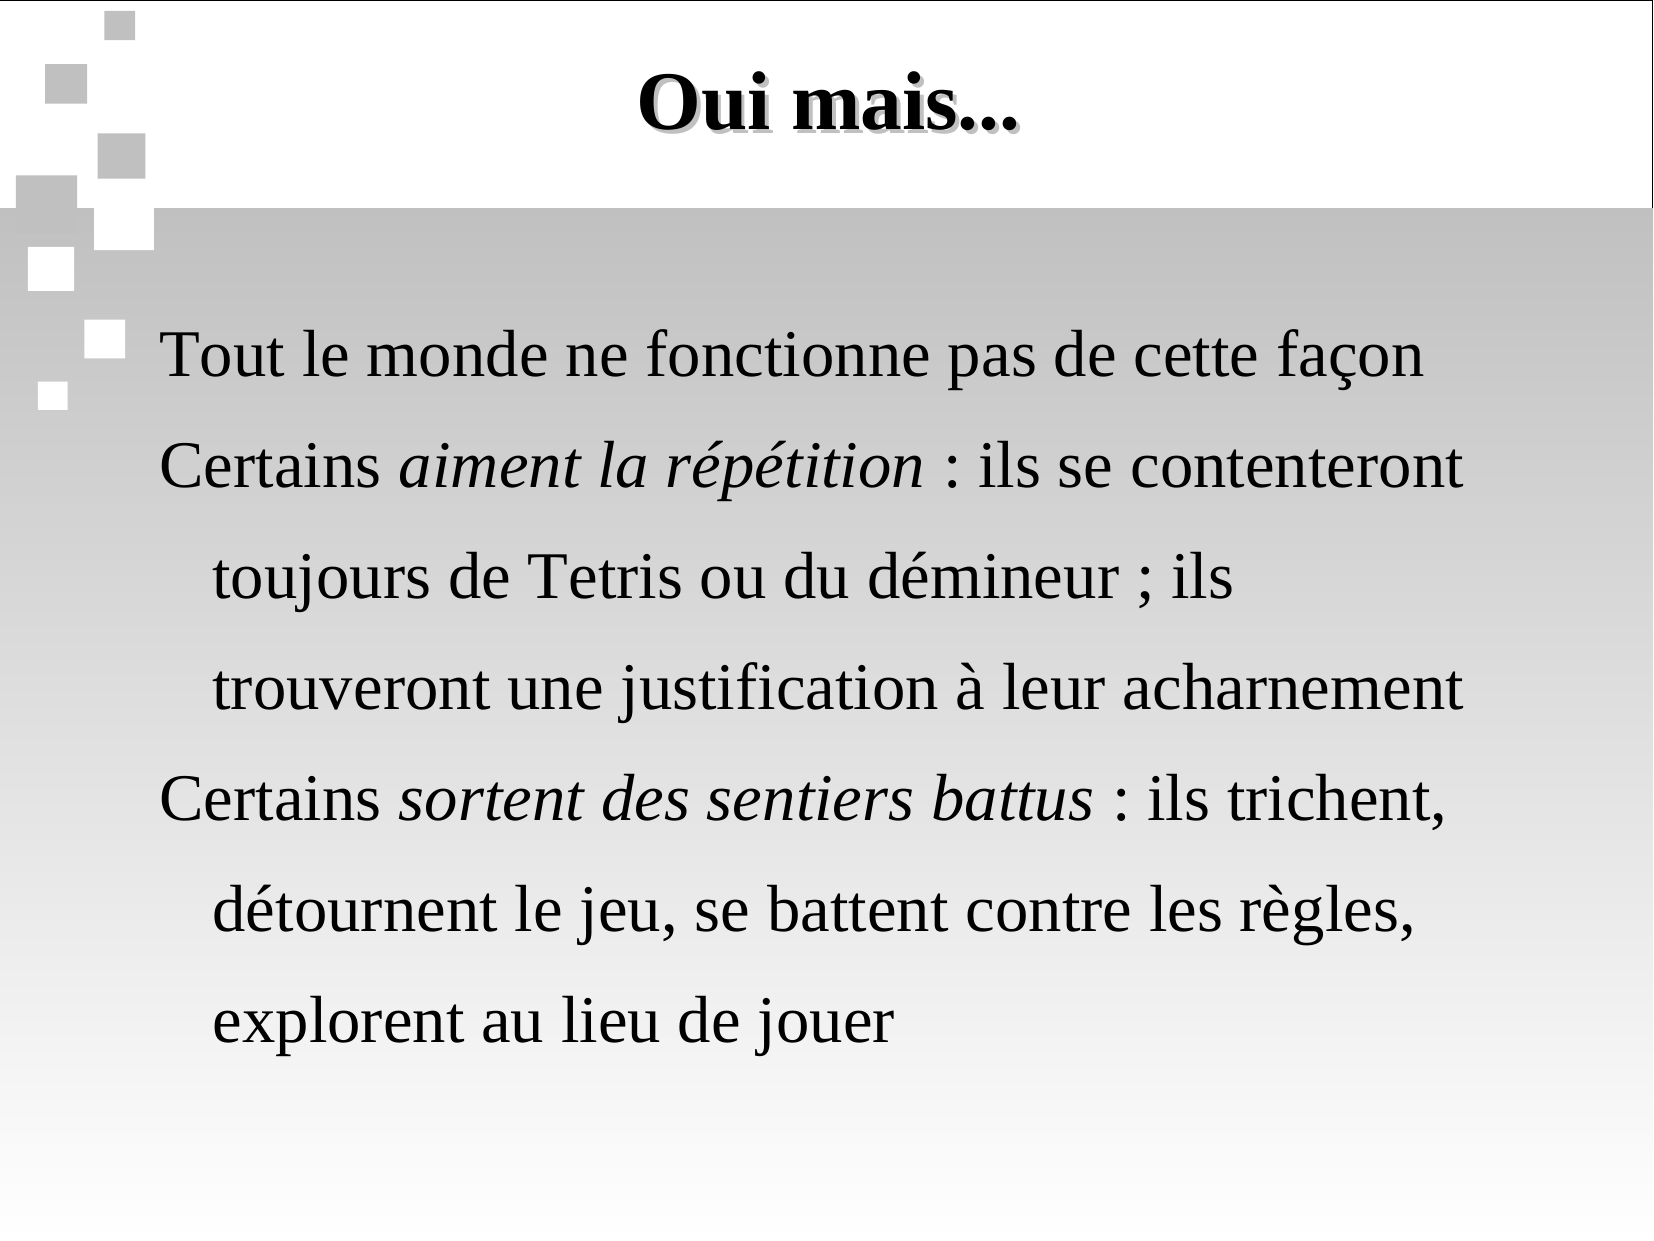

Oui mais...
# Tout le monde ne fonctionne pas de cette façon
Certains aiment la répétition : ils se contenteront toujours de Tetris ou du démineur ; ils trouveront une justification à leur acharnement
Certains sortent des sentiers battus : ils trichent, détournent le jeu, se battent contre les règles, explorent au lieu de jouer